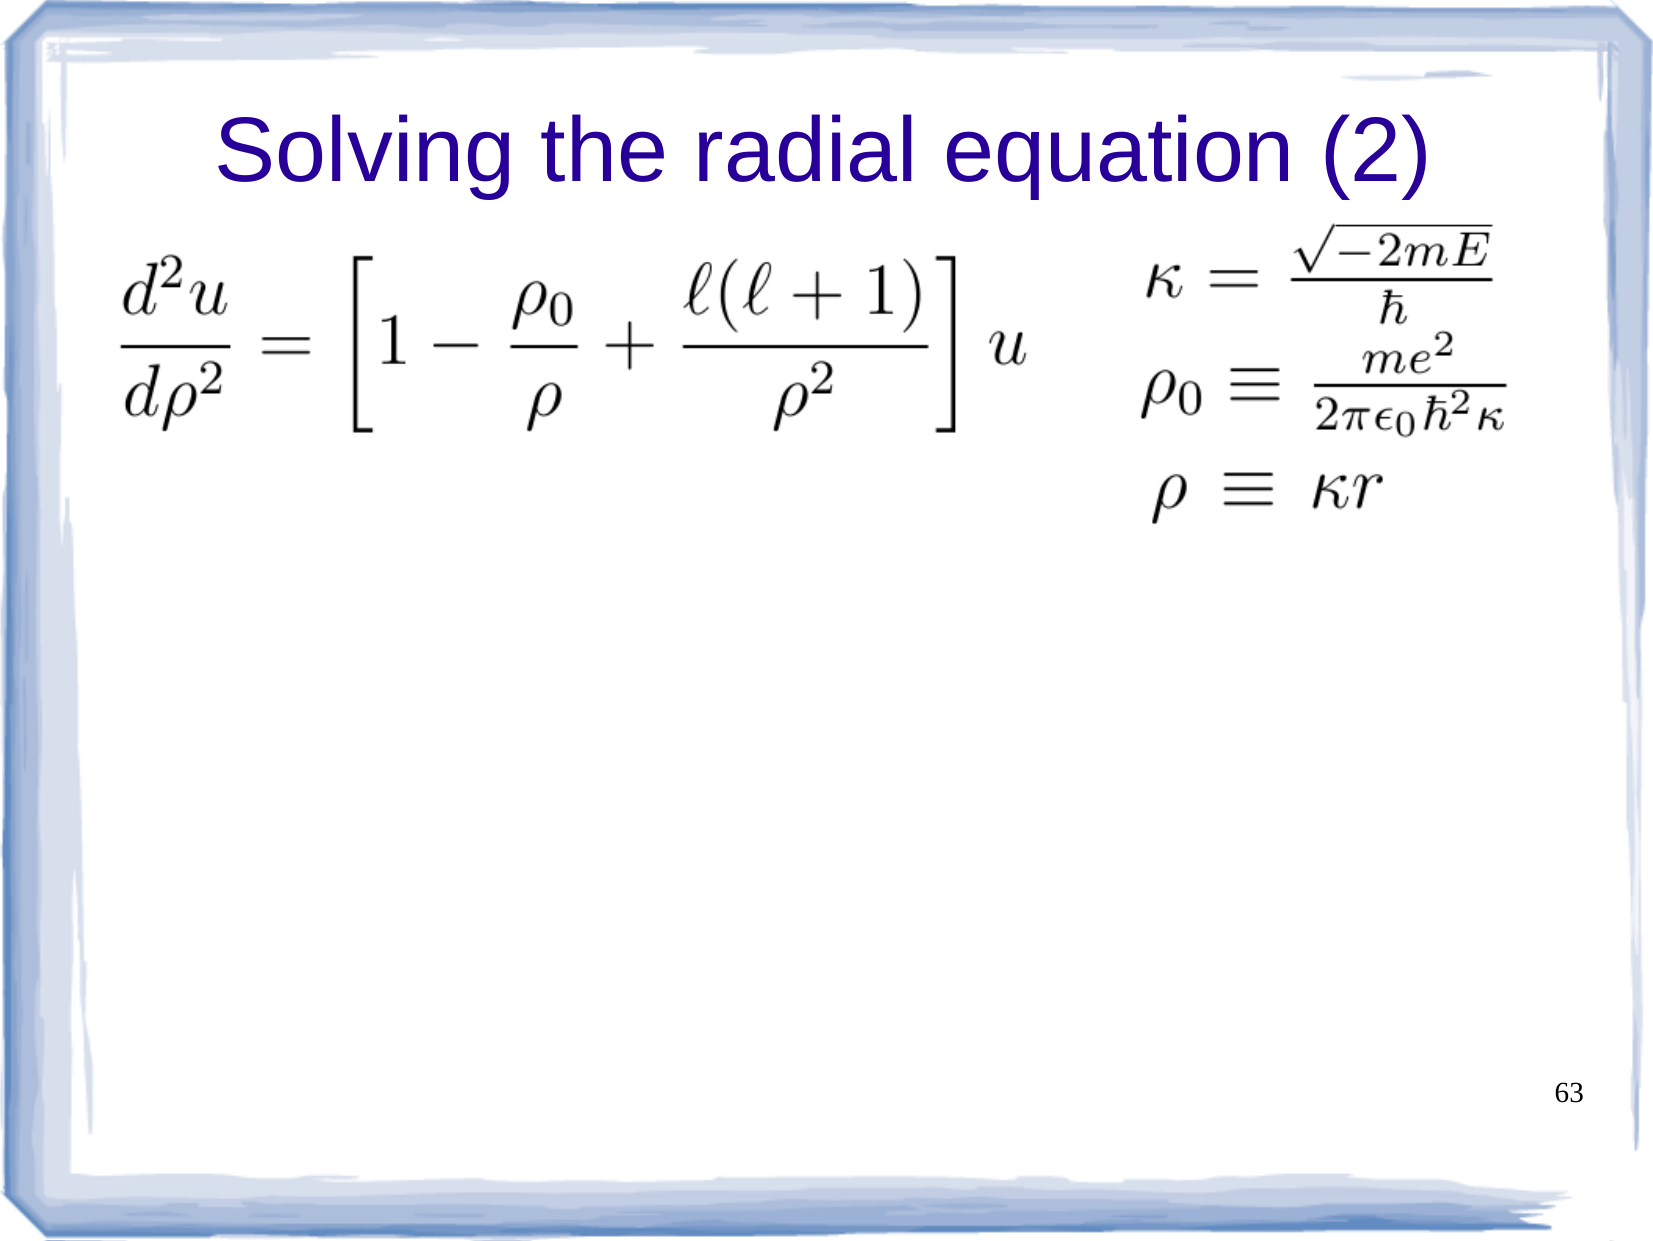

# Solving the radial equation (2)
63